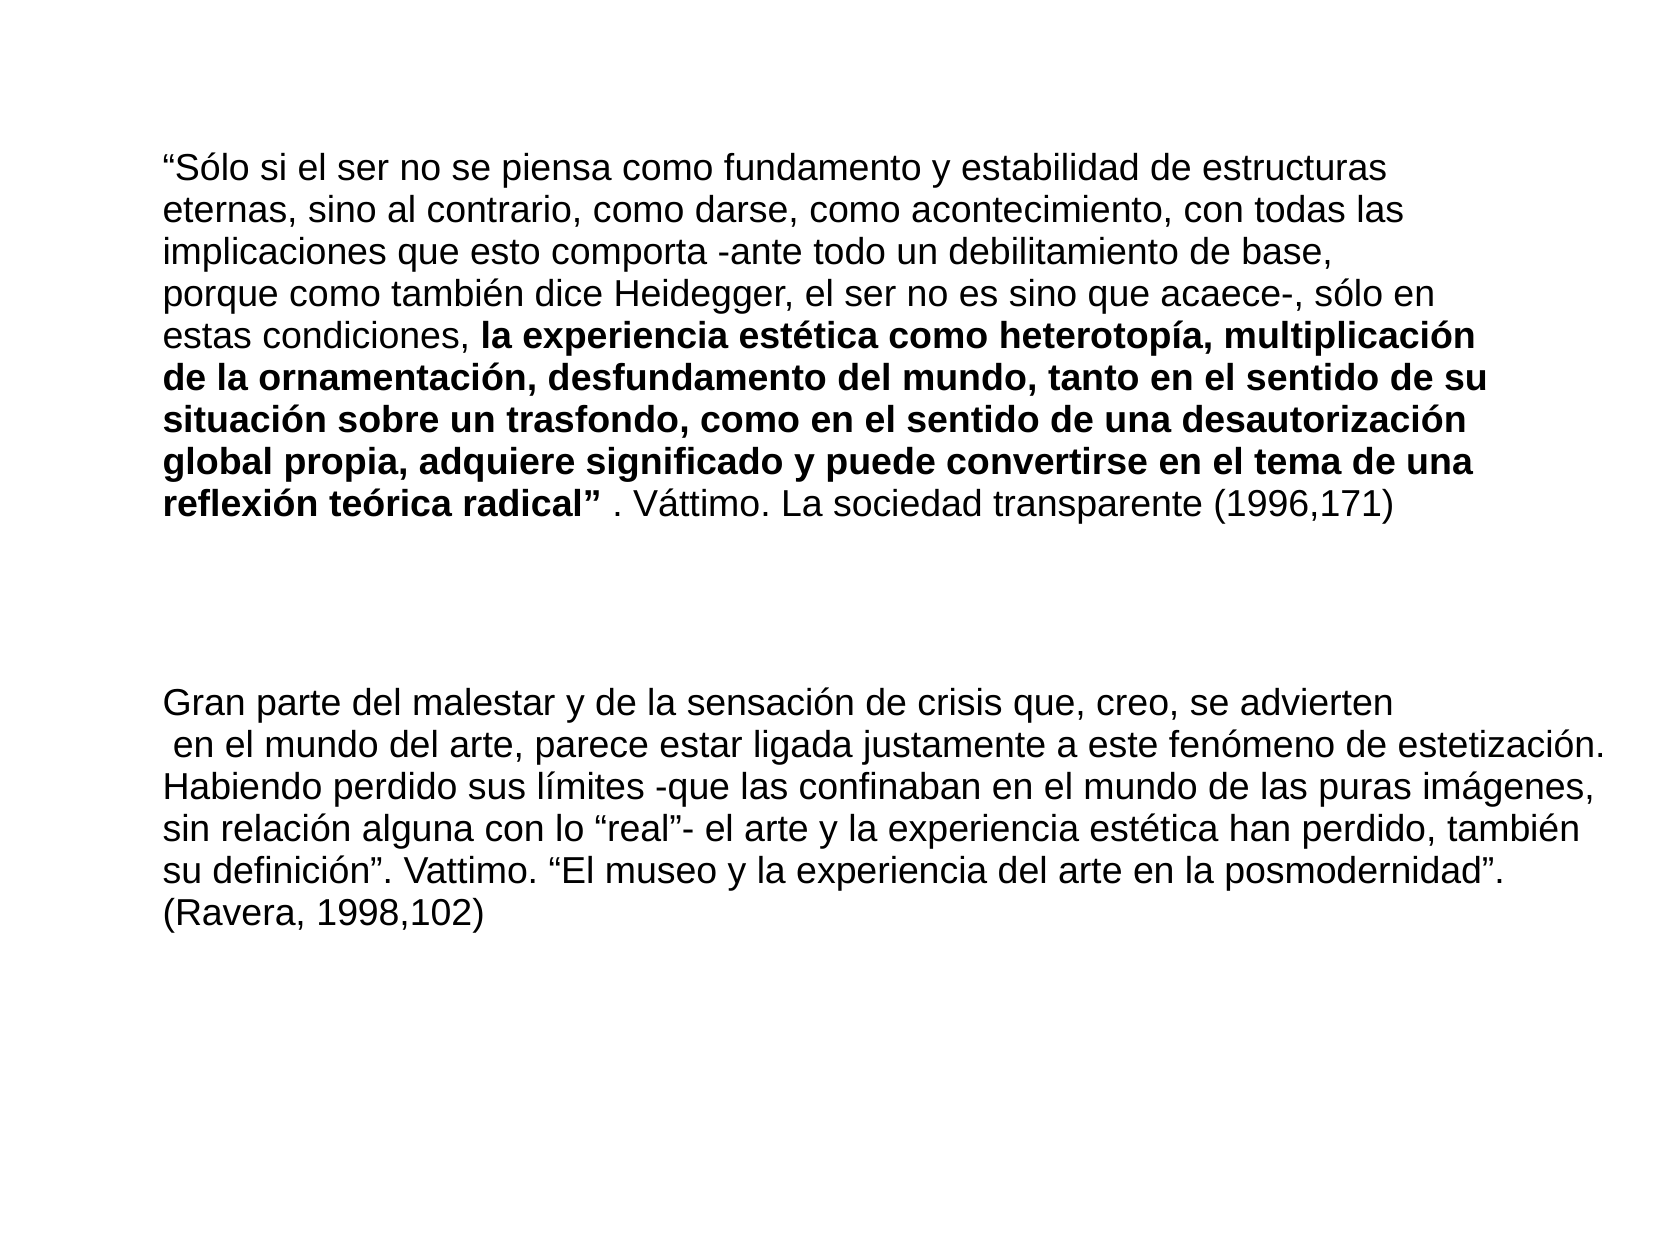

“Sólo si el ser no se piensa como fundamento y estabilidad de estructuras
eternas, sino al contrario, como darse, como acontecimiento, con todas las
implicaciones que esto comporta -ante todo un debilitamiento de base,
porque como también dice Heidegger, el ser no es sino que acaece-, sólo en
estas condiciones, la experiencia estética como heterotopía, multiplicación
de la ornamentación, desfundamento del mundo, tanto en el sentido de su
situación sobre un trasfondo, como en el sentido de una desautorización
global propia, adquiere significado y puede convertirse en el tema de una
reflexión teórica radical” . Váttimo. La sociedad transparente (1996,171)
Gran parte del malestar y de la sensación de crisis que, creo, se advierten
 en el mundo del arte, parece estar ligada justamente a este fenómeno de estetización.
Habiendo perdido sus límites -que las confinaban en el mundo de las puras imágenes,
sin relación alguna con lo “real”- el arte y la experiencia estética han perdido, también
su definición”. Vattimo. “El museo y la experiencia del arte en la posmodernidad”.
(Ravera, 1998,102)